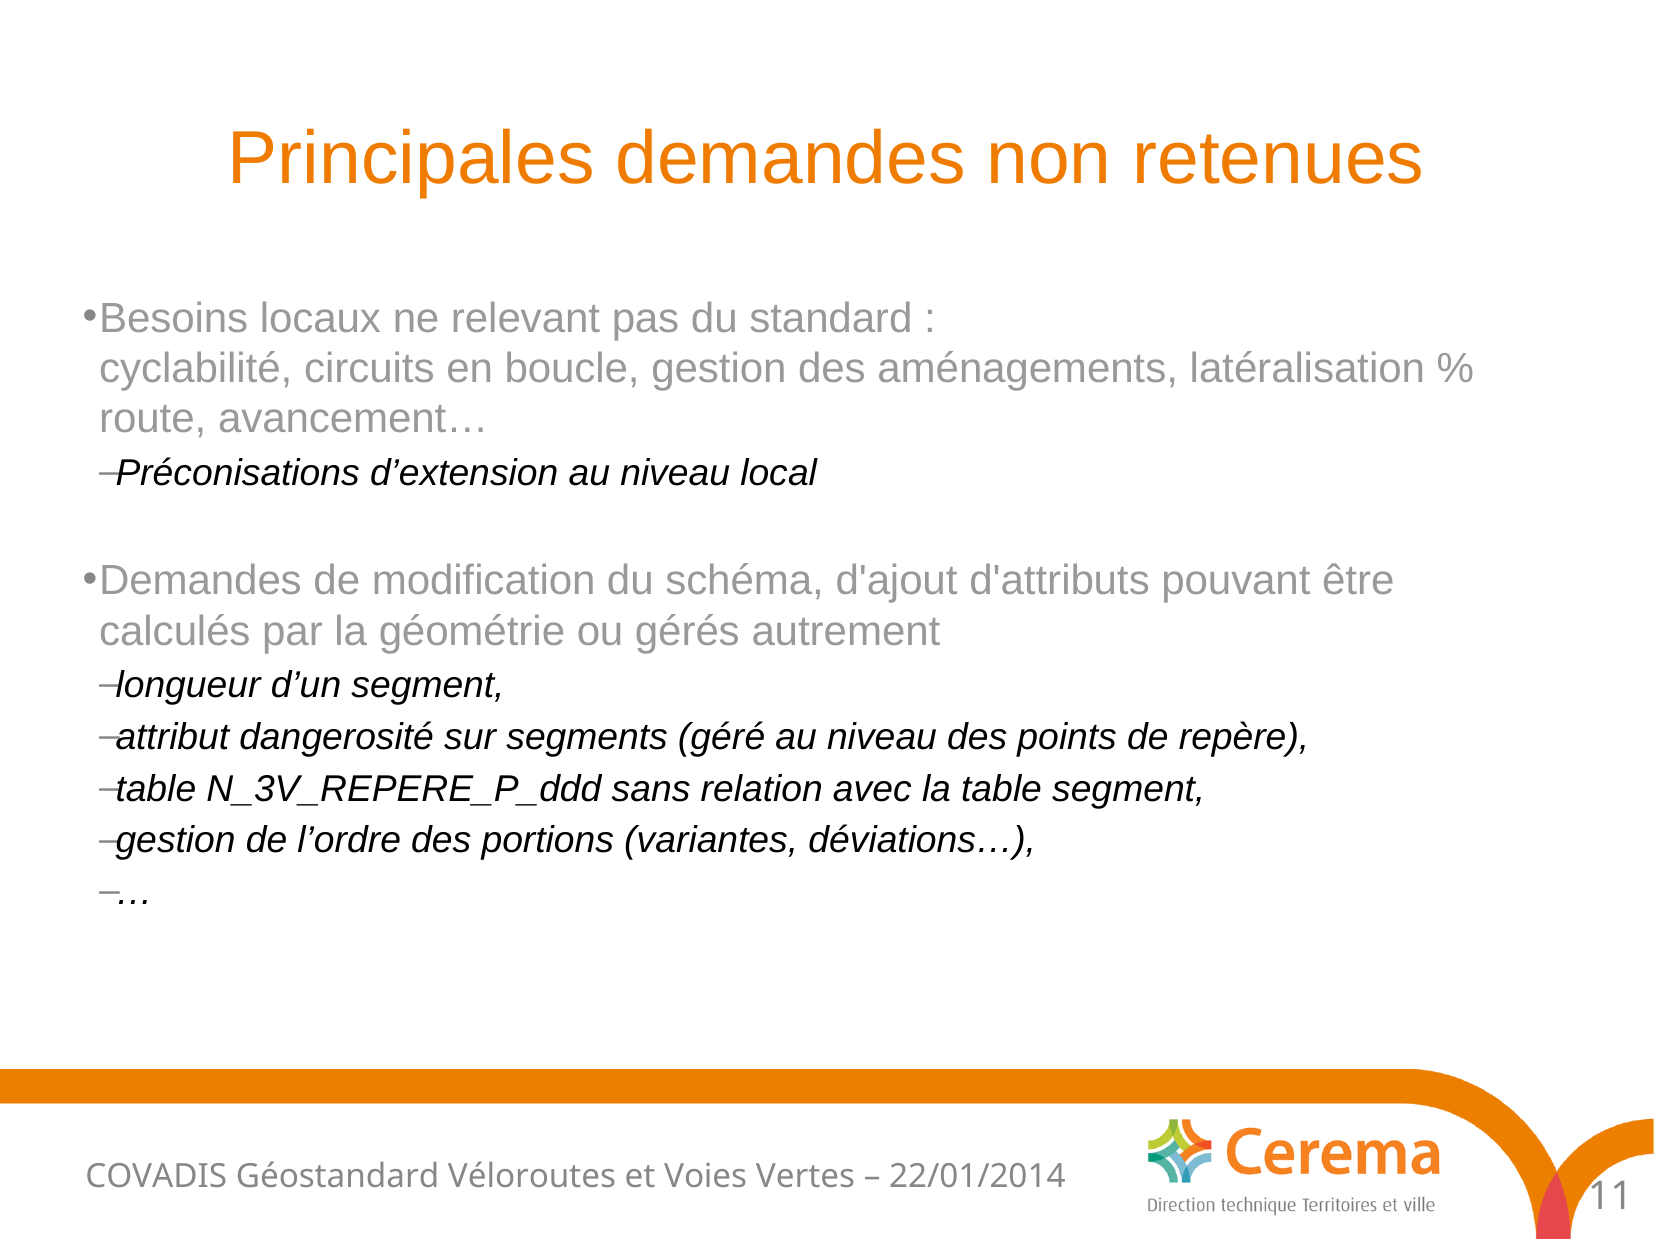

# Principales demandes non retenues
Besoins locaux ne relevant pas du standard :
cyclabilité, circuits en boucle, gestion des aménagements, latéralisation % route, avancement…
Préconisations d’extension au niveau local
Demandes de modification du schéma, d'ajout d'attributs pouvant être calculés par la géométrie ou gérés autrement
longueur d’un segment,
attribut dangerosité sur segments (géré au niveau des points de repère),
table N_3V_REPERE_P_ddd sans relation avec la table segment,
gestion de l’ordre des portions (variantes, déviations…),
…